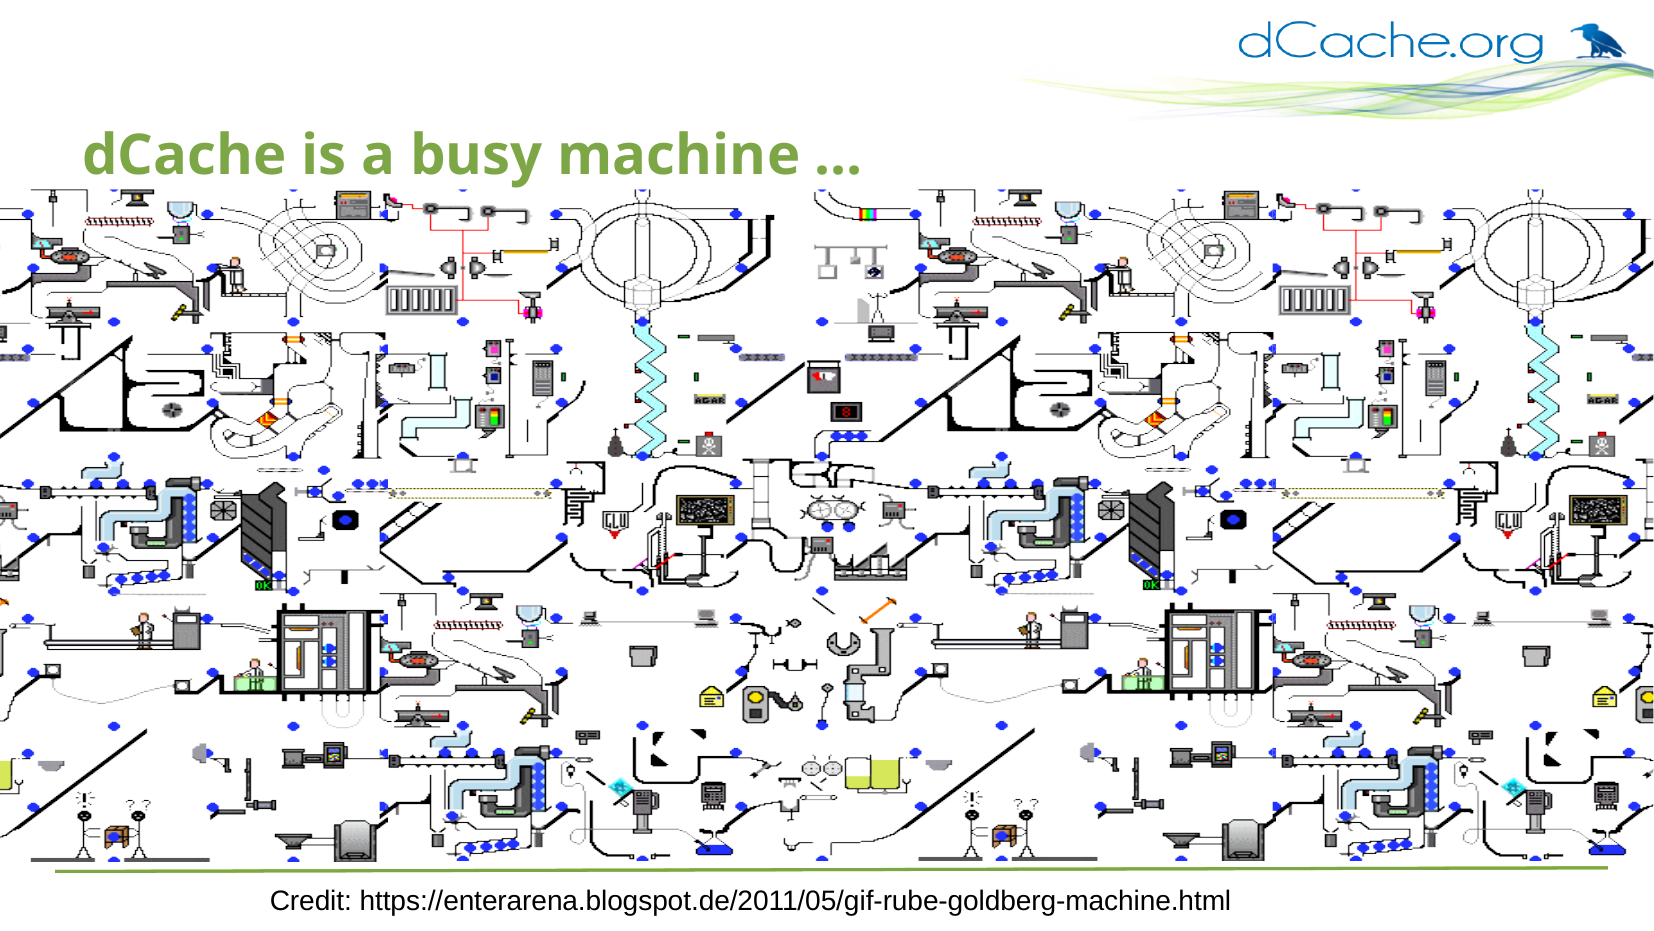

# dCache is a busy machine …
Credit: https://enterarena.blogspot.de/2011/05/gif-rube-goldberg-machine.html